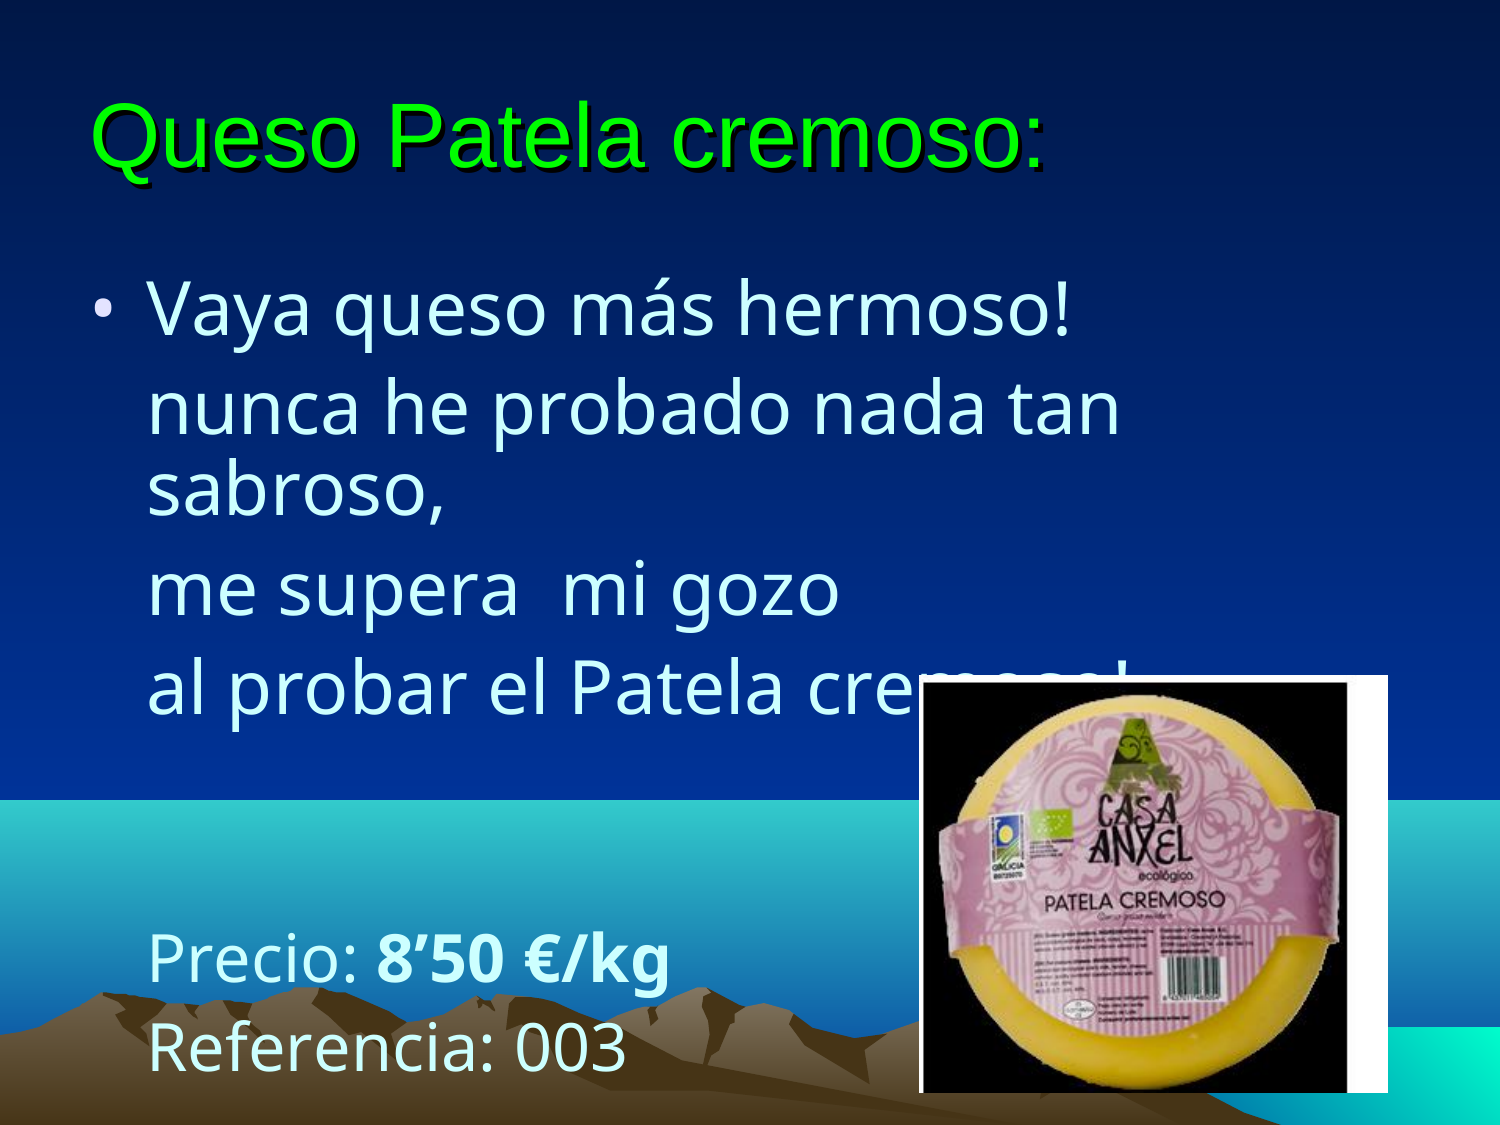

# Queso Patela cremoso:
Vaya queso más hermoso!
	nunca he probado nada tan sabroso,
	me supera mi gozo
	al probar el Patela cremoso!
	Precio: 8’50 €/kg
	Referencia: 003